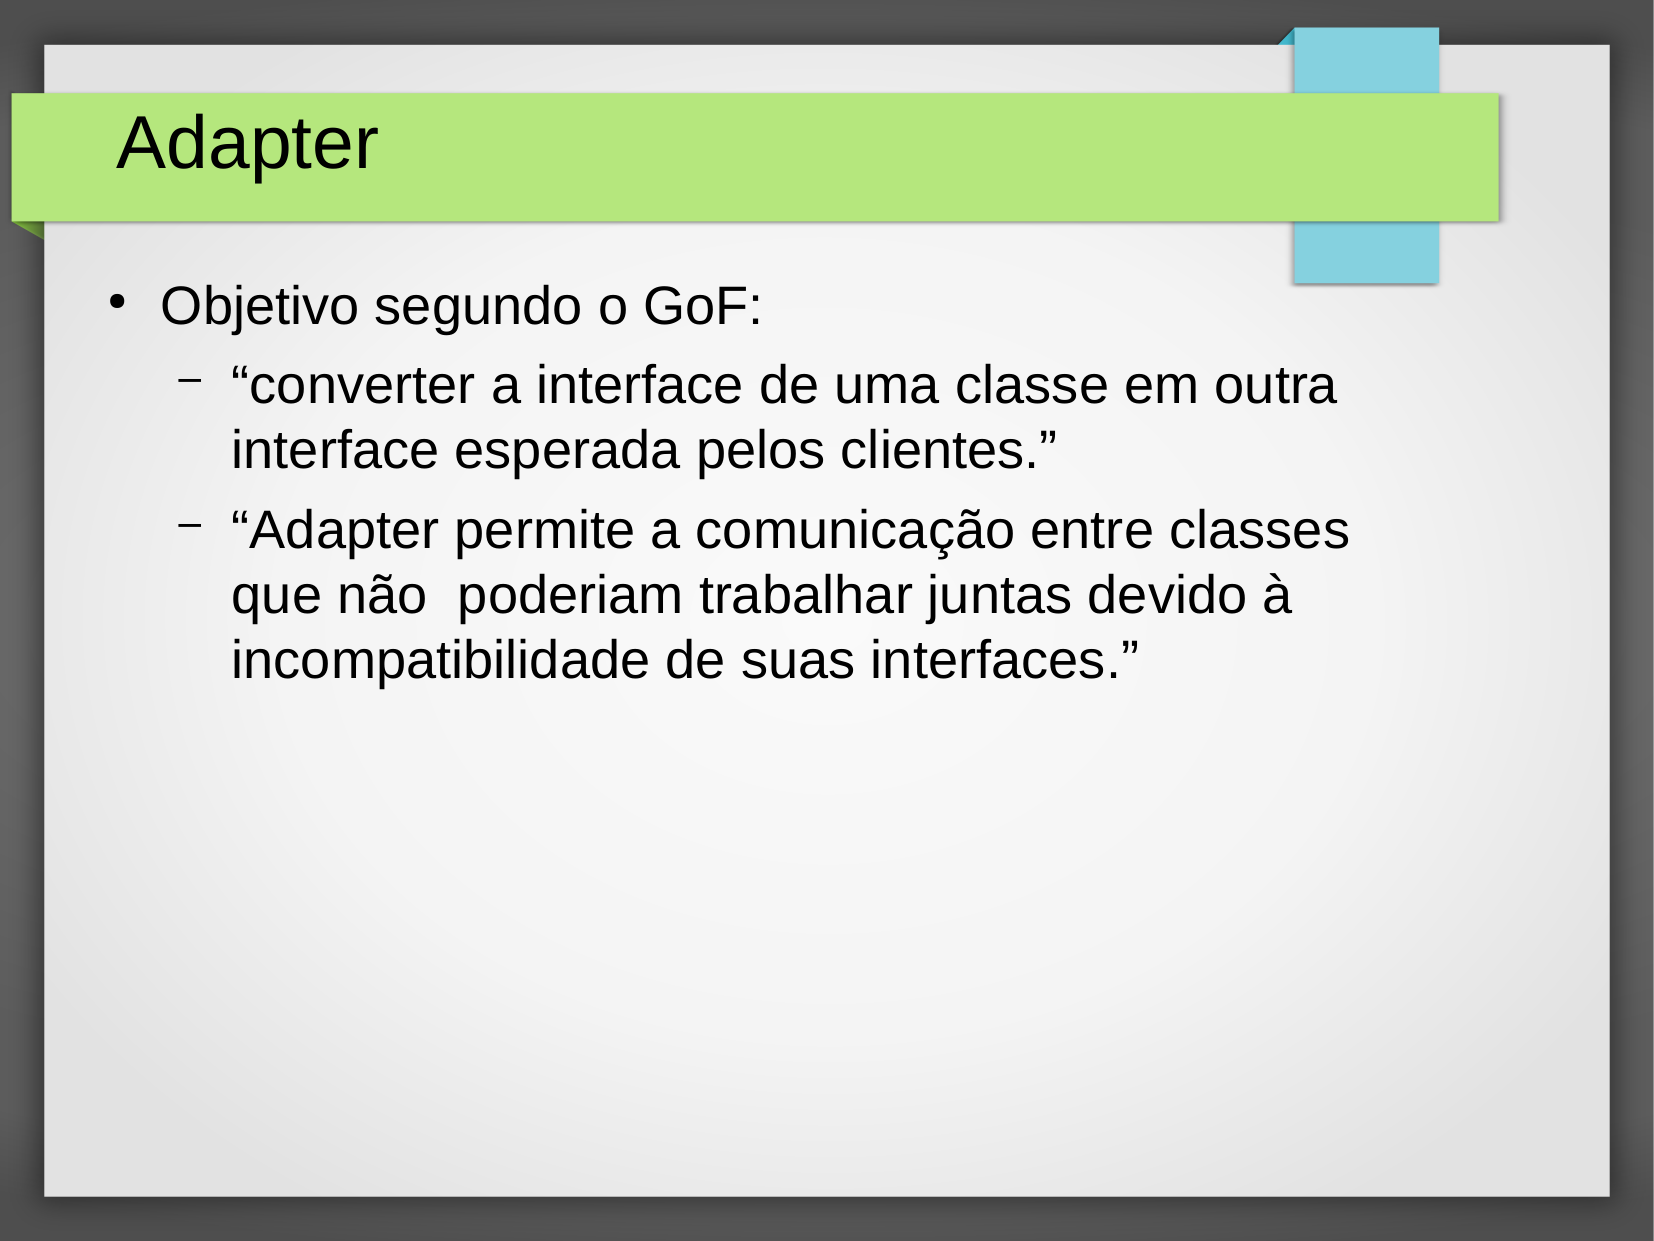

# Adapter
Objetivo segundo o GoF:
“converter a interface de uma classe em outra interface esperada pelos clientes.”
“Adapter permite a comunicação entre classes que não poderiam trabalhar juntas devido à incompatibilidade de suas interfaces.”